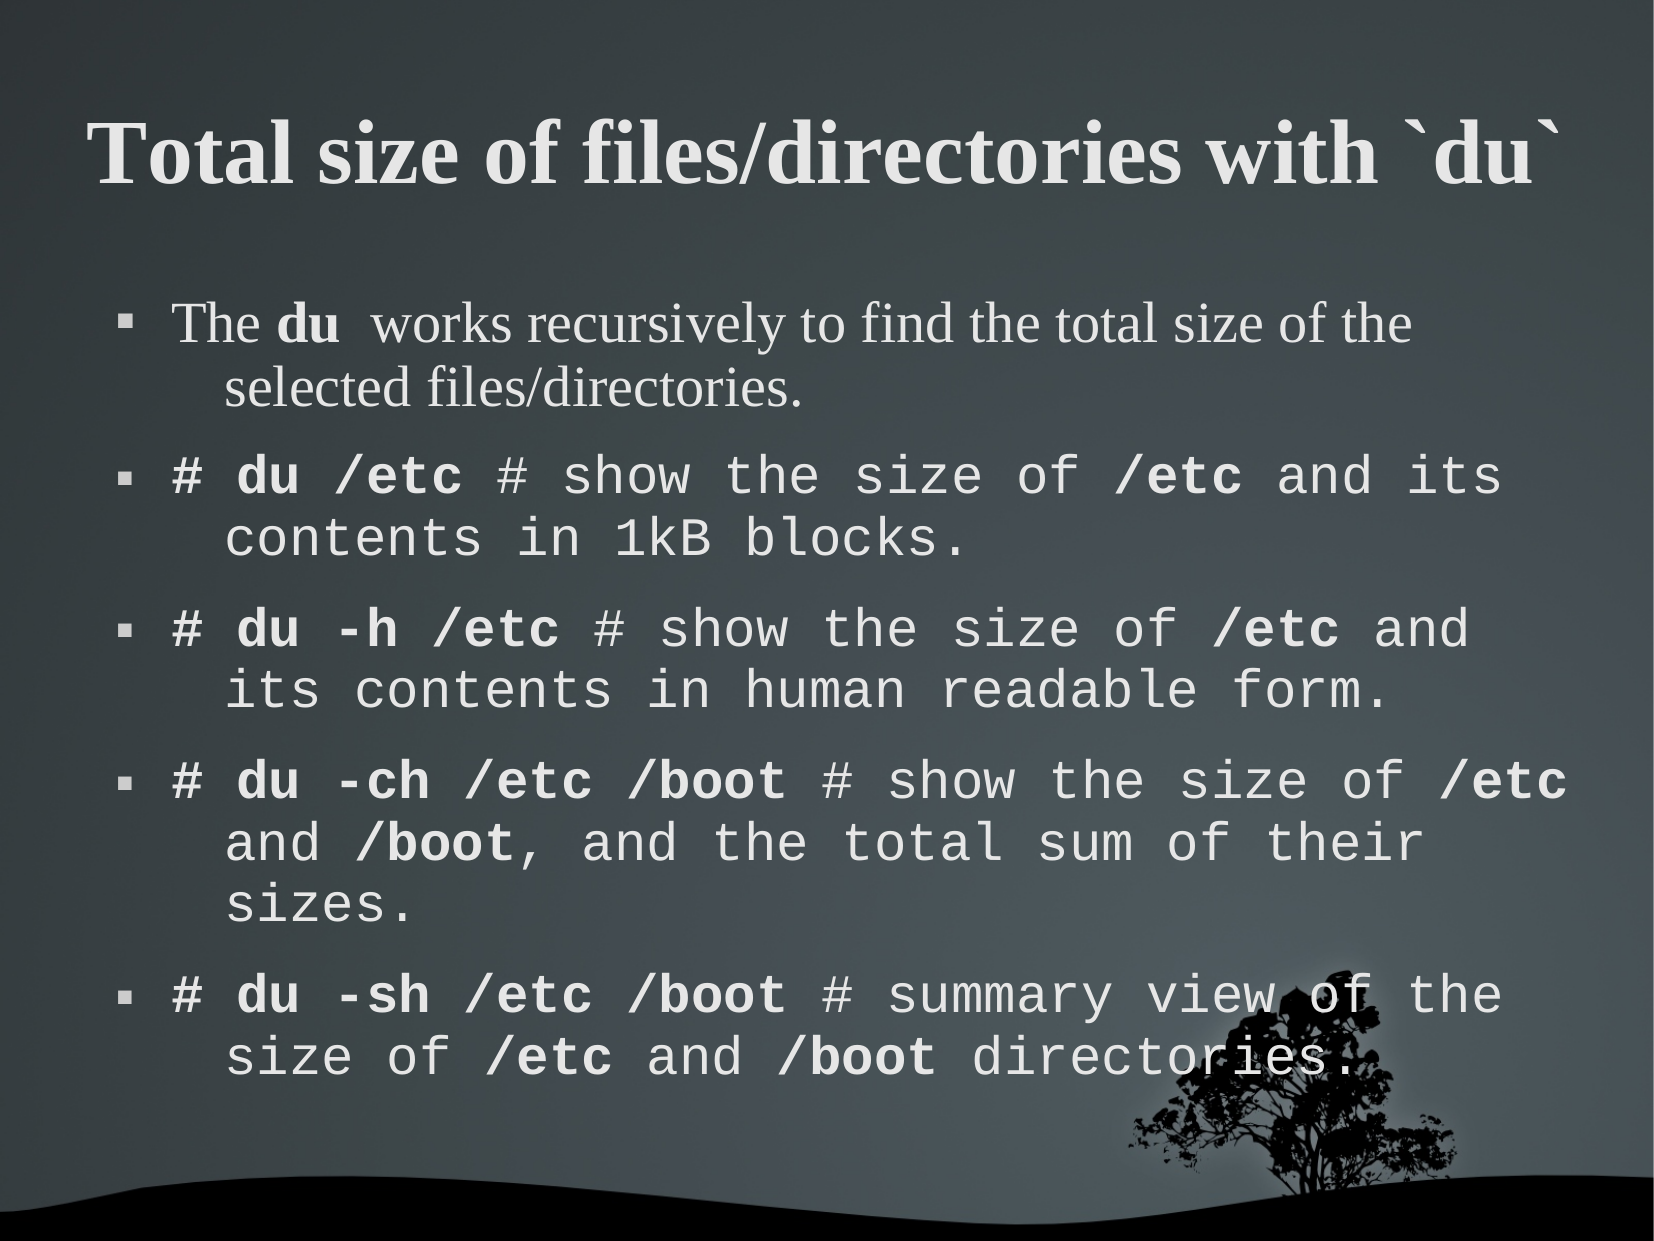

# Total size of files/directories with `du`
The du works recursively to find the total size of the selected files/directories.
# du /etc # show the size of /etc and its contents in 1kB blocks.
# du -h /etc # show the size of /etc and its contents in human readable form.
# du -ch /etc /boot # show the size of /etc and /boot, and the total sum of their sizes.
# du -sh /etc /boot # summary view of the size of /etc and /boot directories.